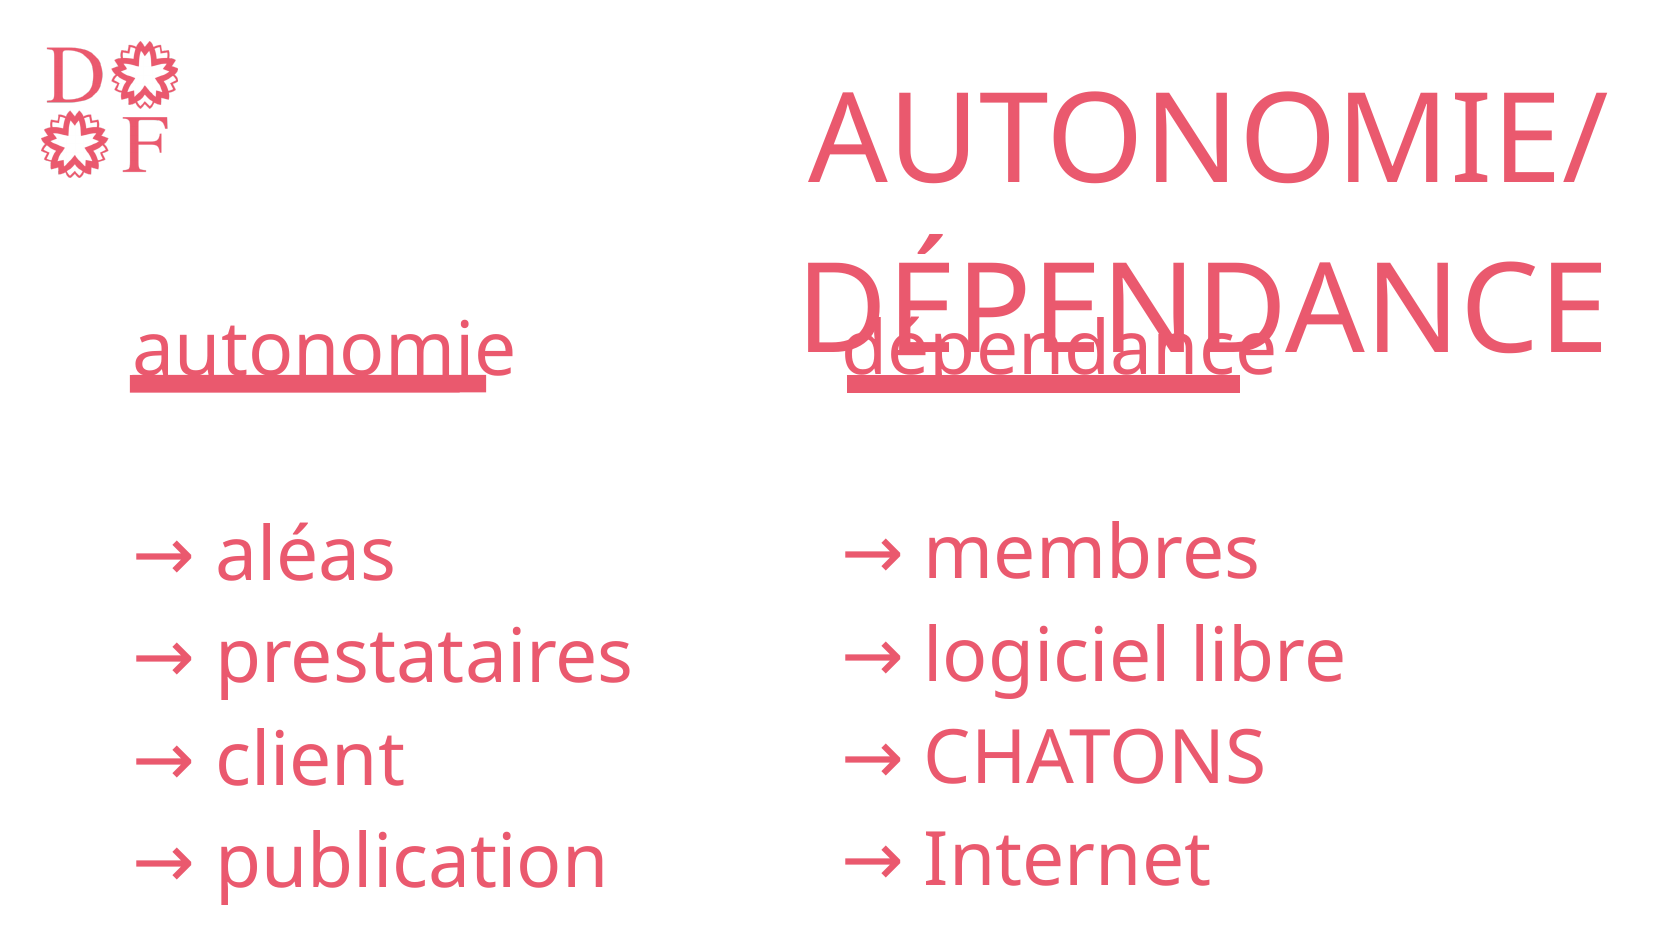

AUTONOMIE/DÉPENDANCE
dépendance
→ membres
→ logiciel libre
→ CHATONS
→ Internet
autonomie
→ aléas
→ prestataires
→ client
→ publication